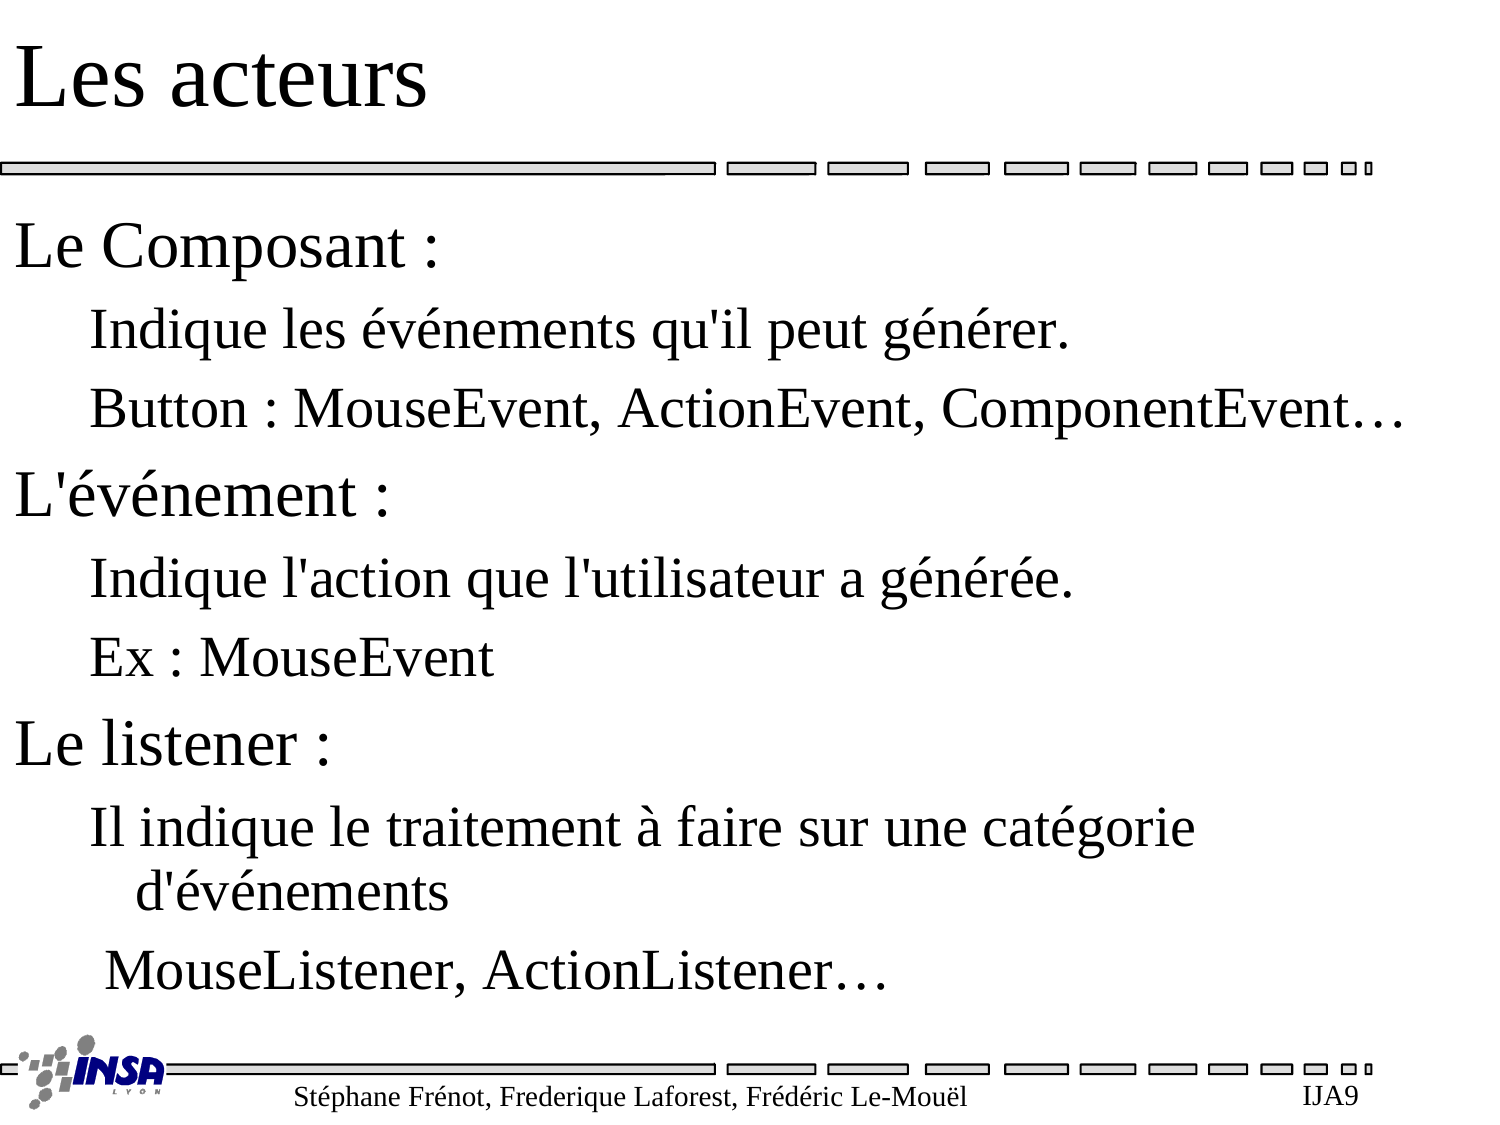

# Les acteurs
Le Composant :
Indique les événements qu'il peut générer.
Button : MouseEvent, ActionEvent, ComponentEvent…
L'événement :
Indique l'action que l'utilisateur a générée.
Ex : MouseEvent
Le listener :
Il indique le traitement à faire sur une catégorie d'événements
 MouseListener, ActionListener…